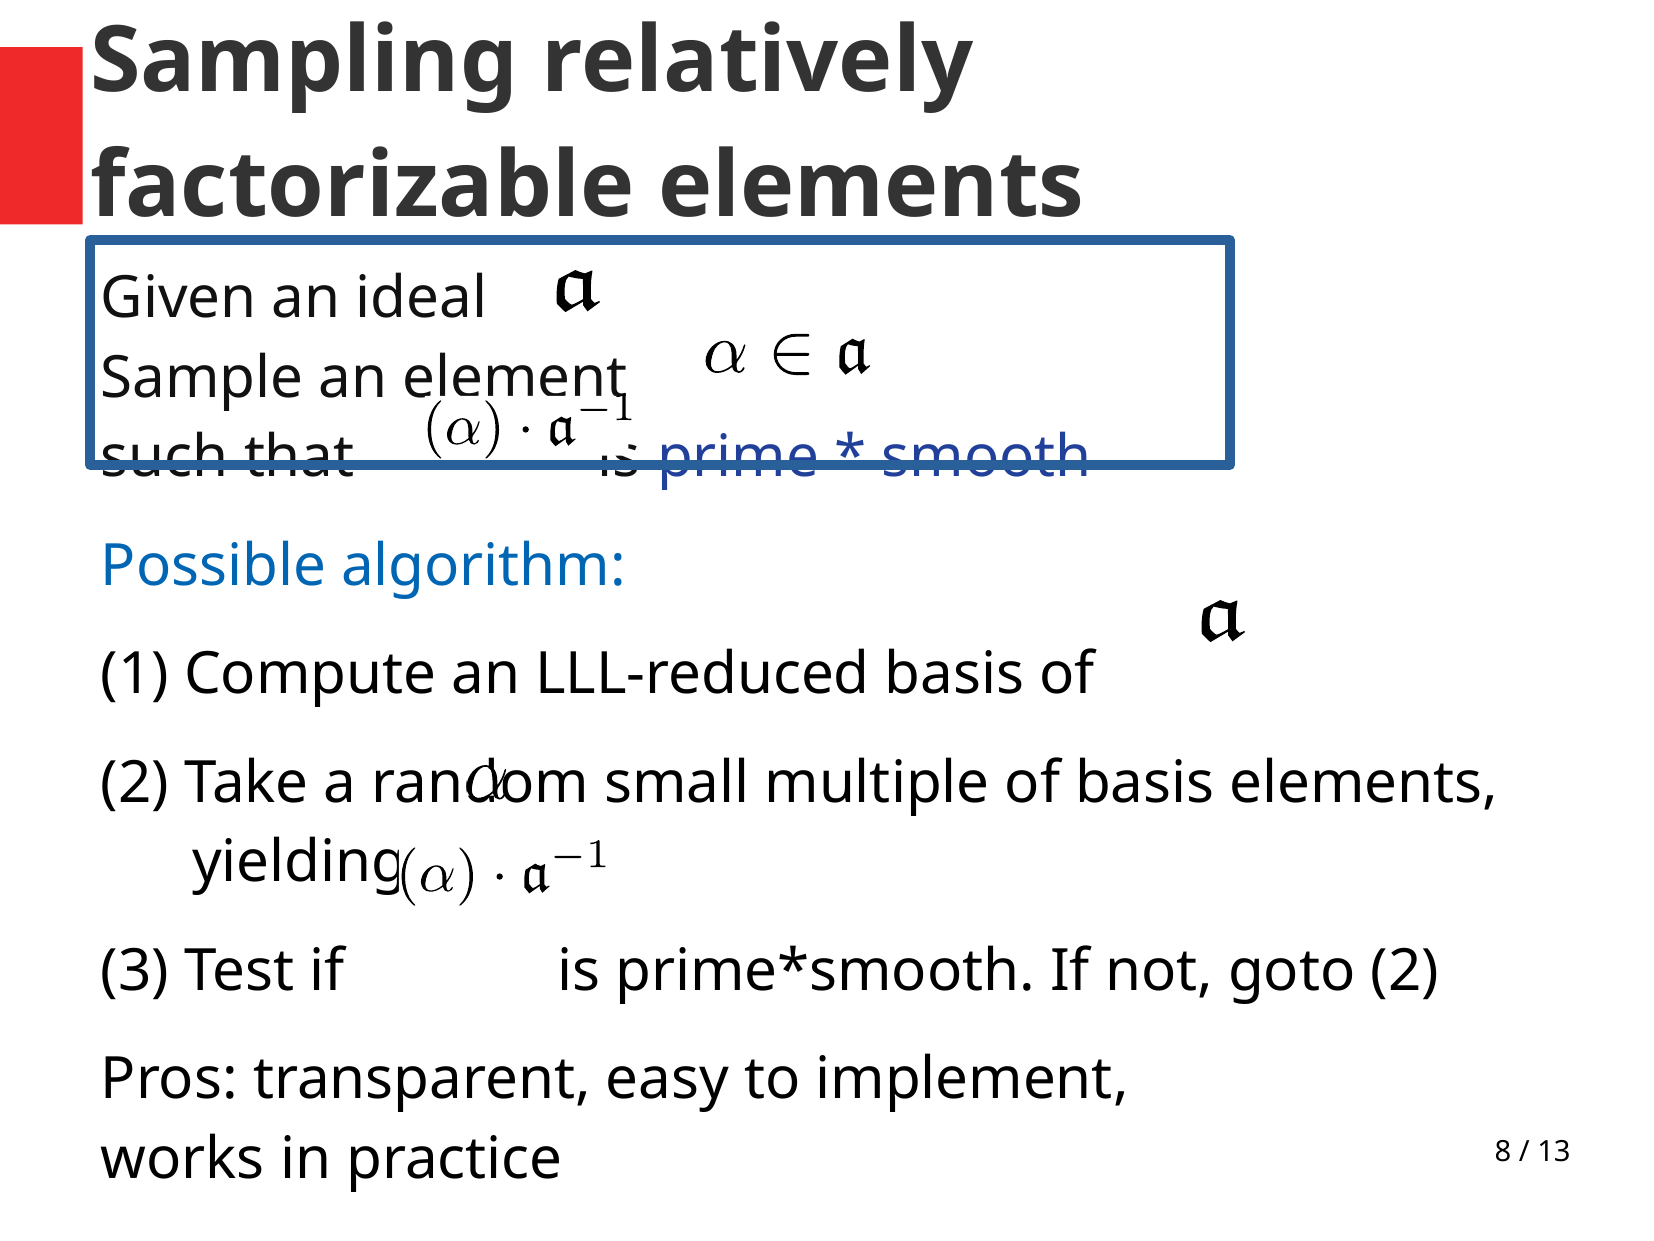

Sampling relatively factorizable elements
# Given an ideal Sample an element such that is prime * smooth
Possible algorithm:
(1) Compute an LLL-reduced basis of
(2) Take a random small multiple of basis elements,
 yielding
(3) Test if is prime*smooth. If not, goto (2)
Pros: transparent, easy to implement,
works in practice
Cons: Hard to analyze (we want PROOFS)
8